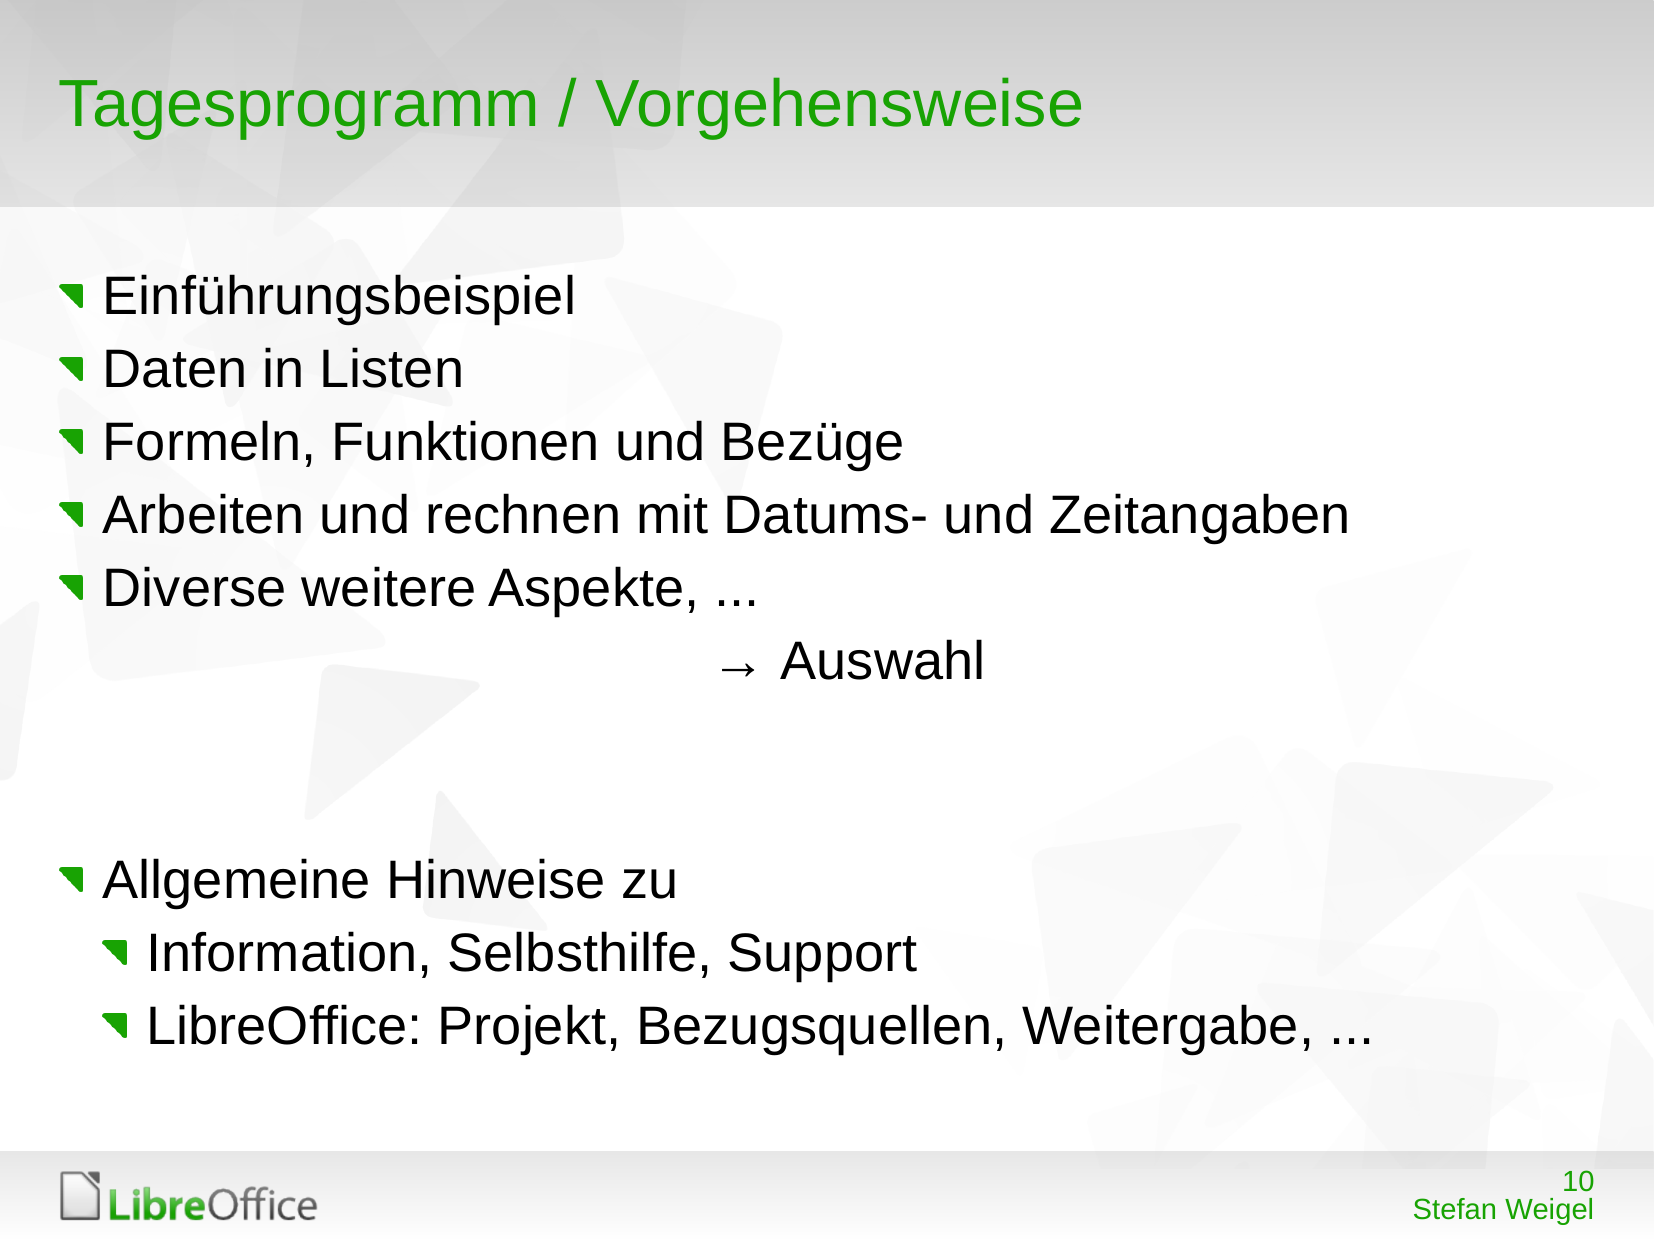

# Tagesprogramm / Vorgehensweise
Einführungsbeispiel
Daten in Listen
Formeln, Funktionen und Bezüge
Arbeiten und rechnen mit Datums- und Zeitangaben
Diverse weitere Aspekte, ...
→ Auswahl
Allgemeine Hinweise zu
Information, Selbsthilfe, Support
LibreOffice: Projekt, Bezugsquellen, Weitergabe, ...
10
Stefan Weigel